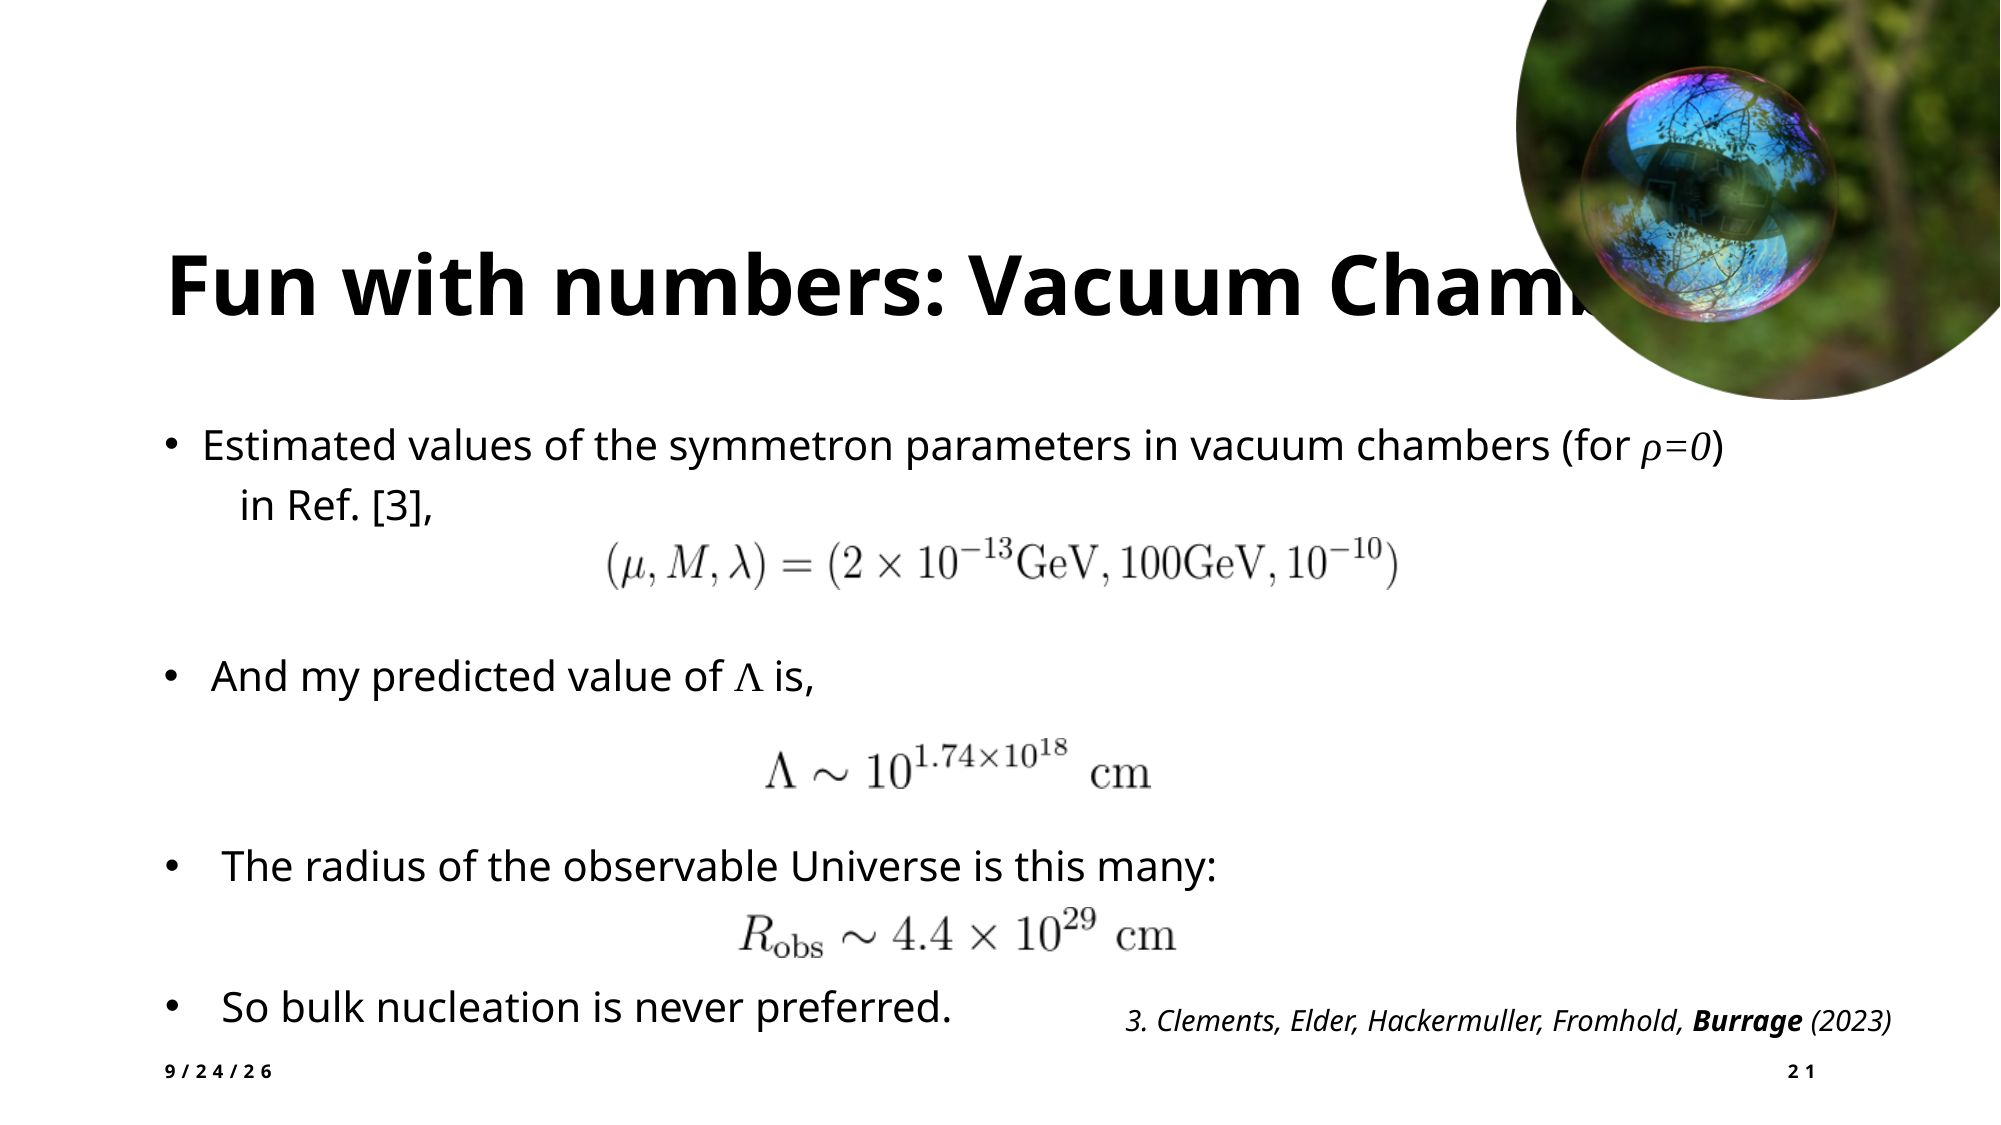

# Fun with numbers: Vacuum Chambers
Estimated values of the symmetron parameters in vacuum chambers (for ρ=0) in Ref. [3],
And my predicted value of Λ is,
The radius of the observable Universe is this many:
So bulk nucleation is never preferred.
3. Clements, Elder, Hackermuller, Fromhold, Burrage (2023)